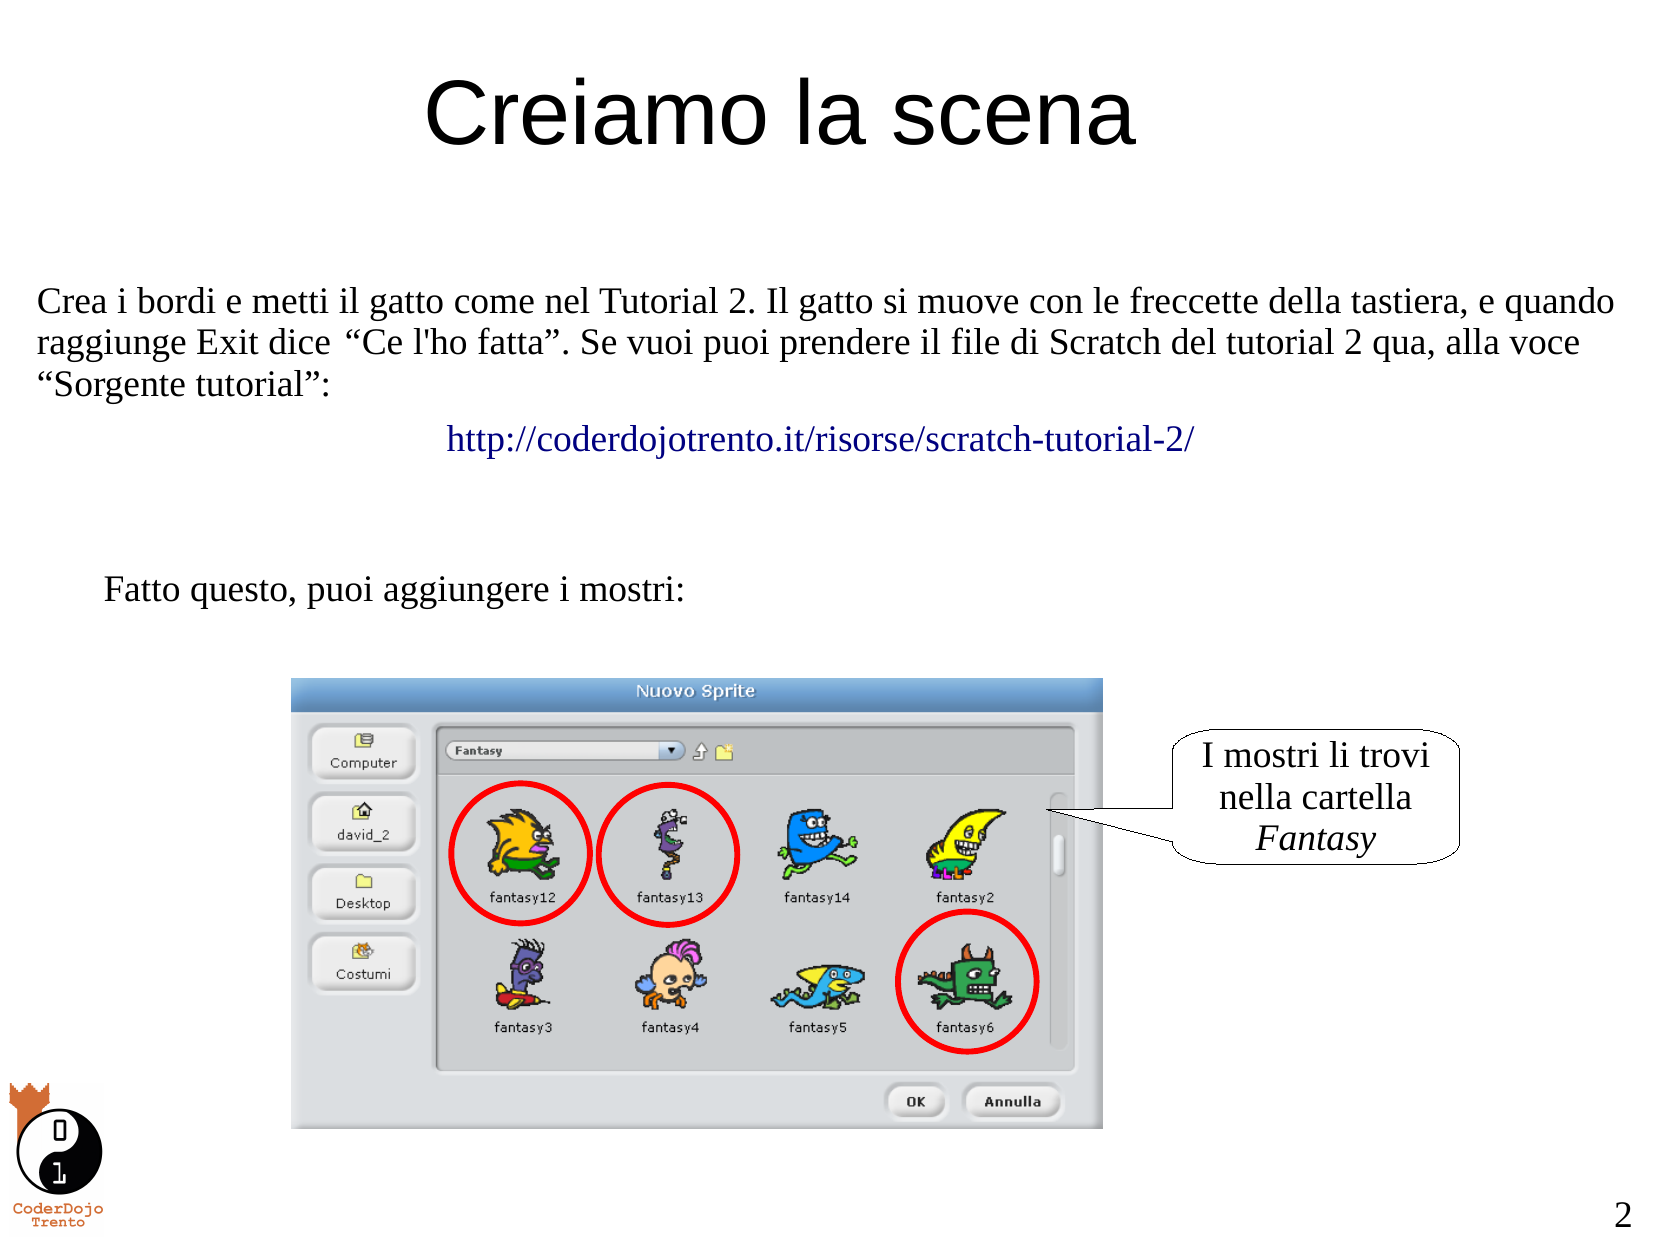

# Creiamo la scena
Crea i bordi e metti il gatto come nel Tutorial 2. Il gatto si muove con le freccette della tastiera, e quando raggiunge Exit dice “Ce l'ho fatta”. Se vuoi puoi prendere il file di Scratch del tutorial 2 qua, alla voce “Sorgente tutorial”:
http://coderdojotrento.it/risorse/scratch-tutorial-2/
Fatto questo, puoi aggiungere i mostri:
I mostri li trovi nella cartella Fantasy
2